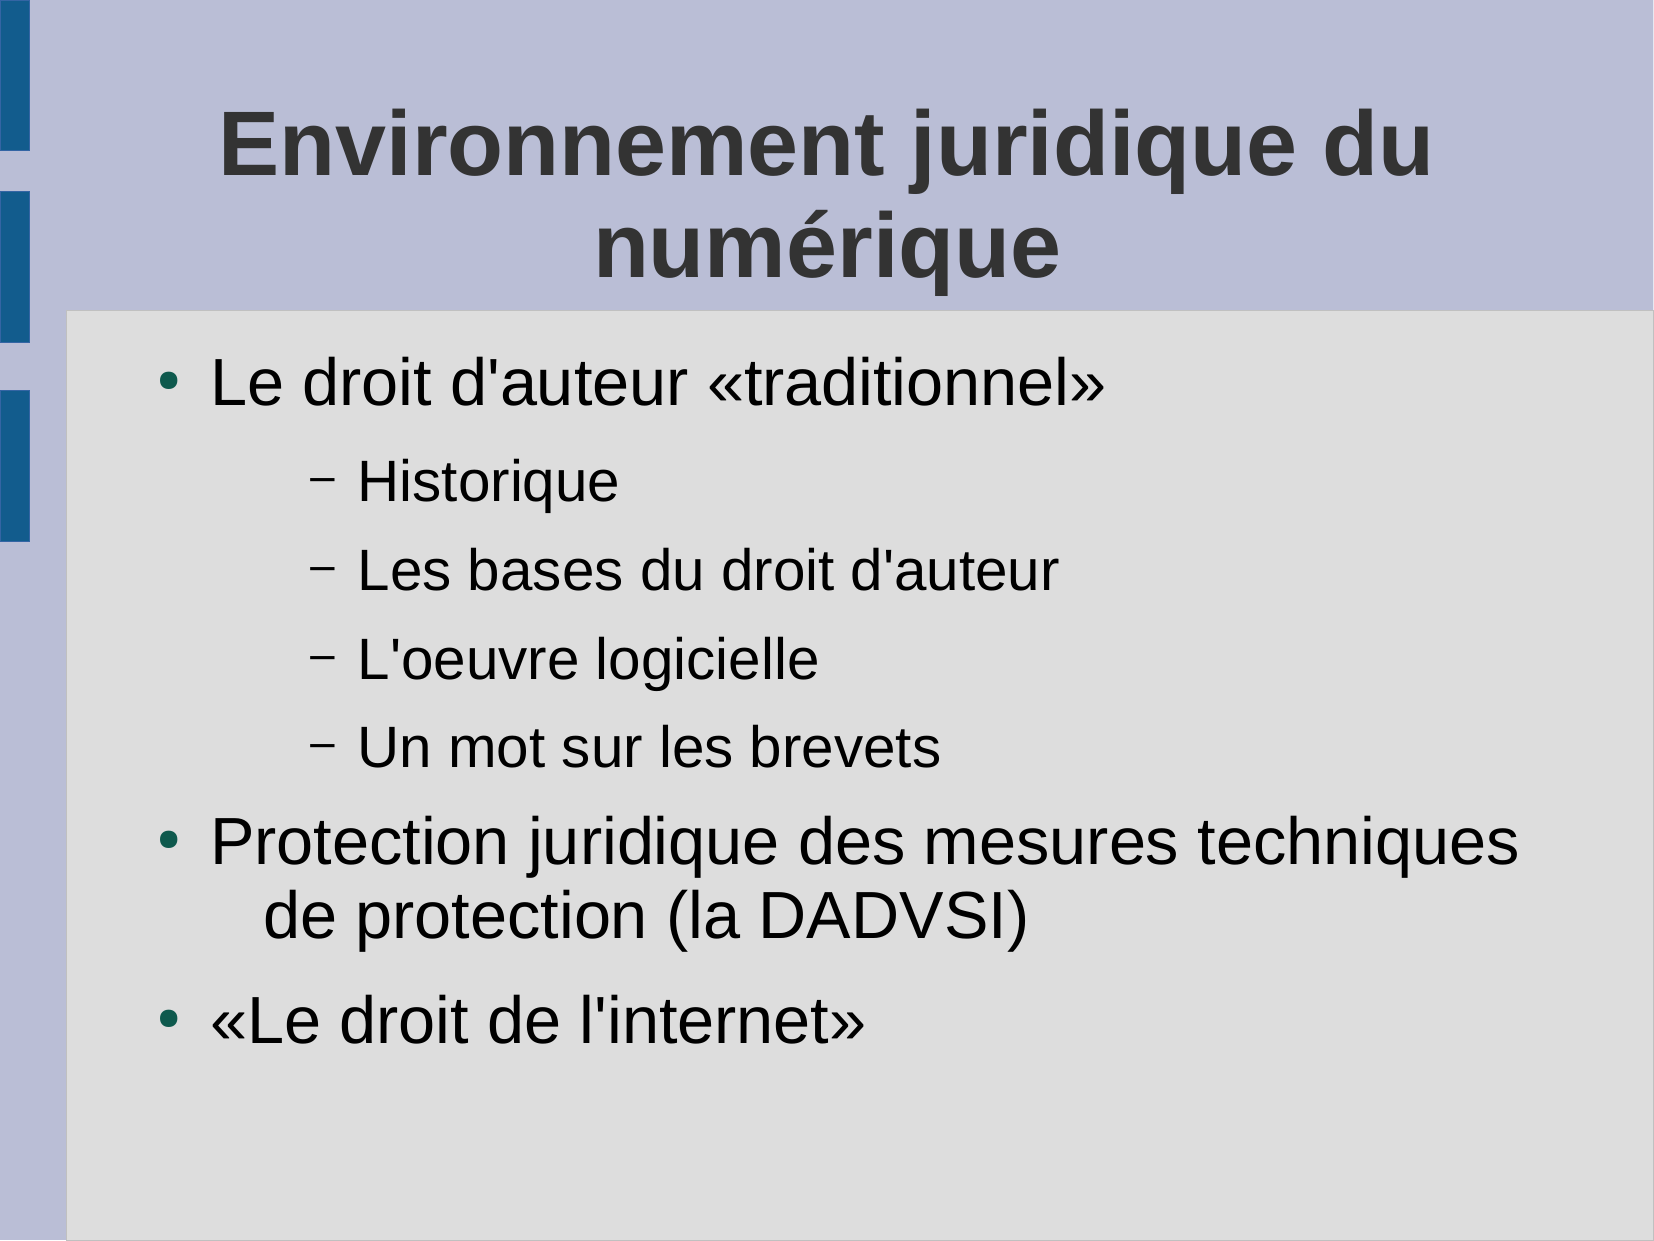

# Environnement juridique du numérique
Le droit d'auteur «traditionnel»
Historique
Les bases du droit d'auteur
L'oeuvre logicielle
Un mot sur les brevets
Protection juridique des mesures techniques de protection (la DADVSI)
«Le droit de l'internet»